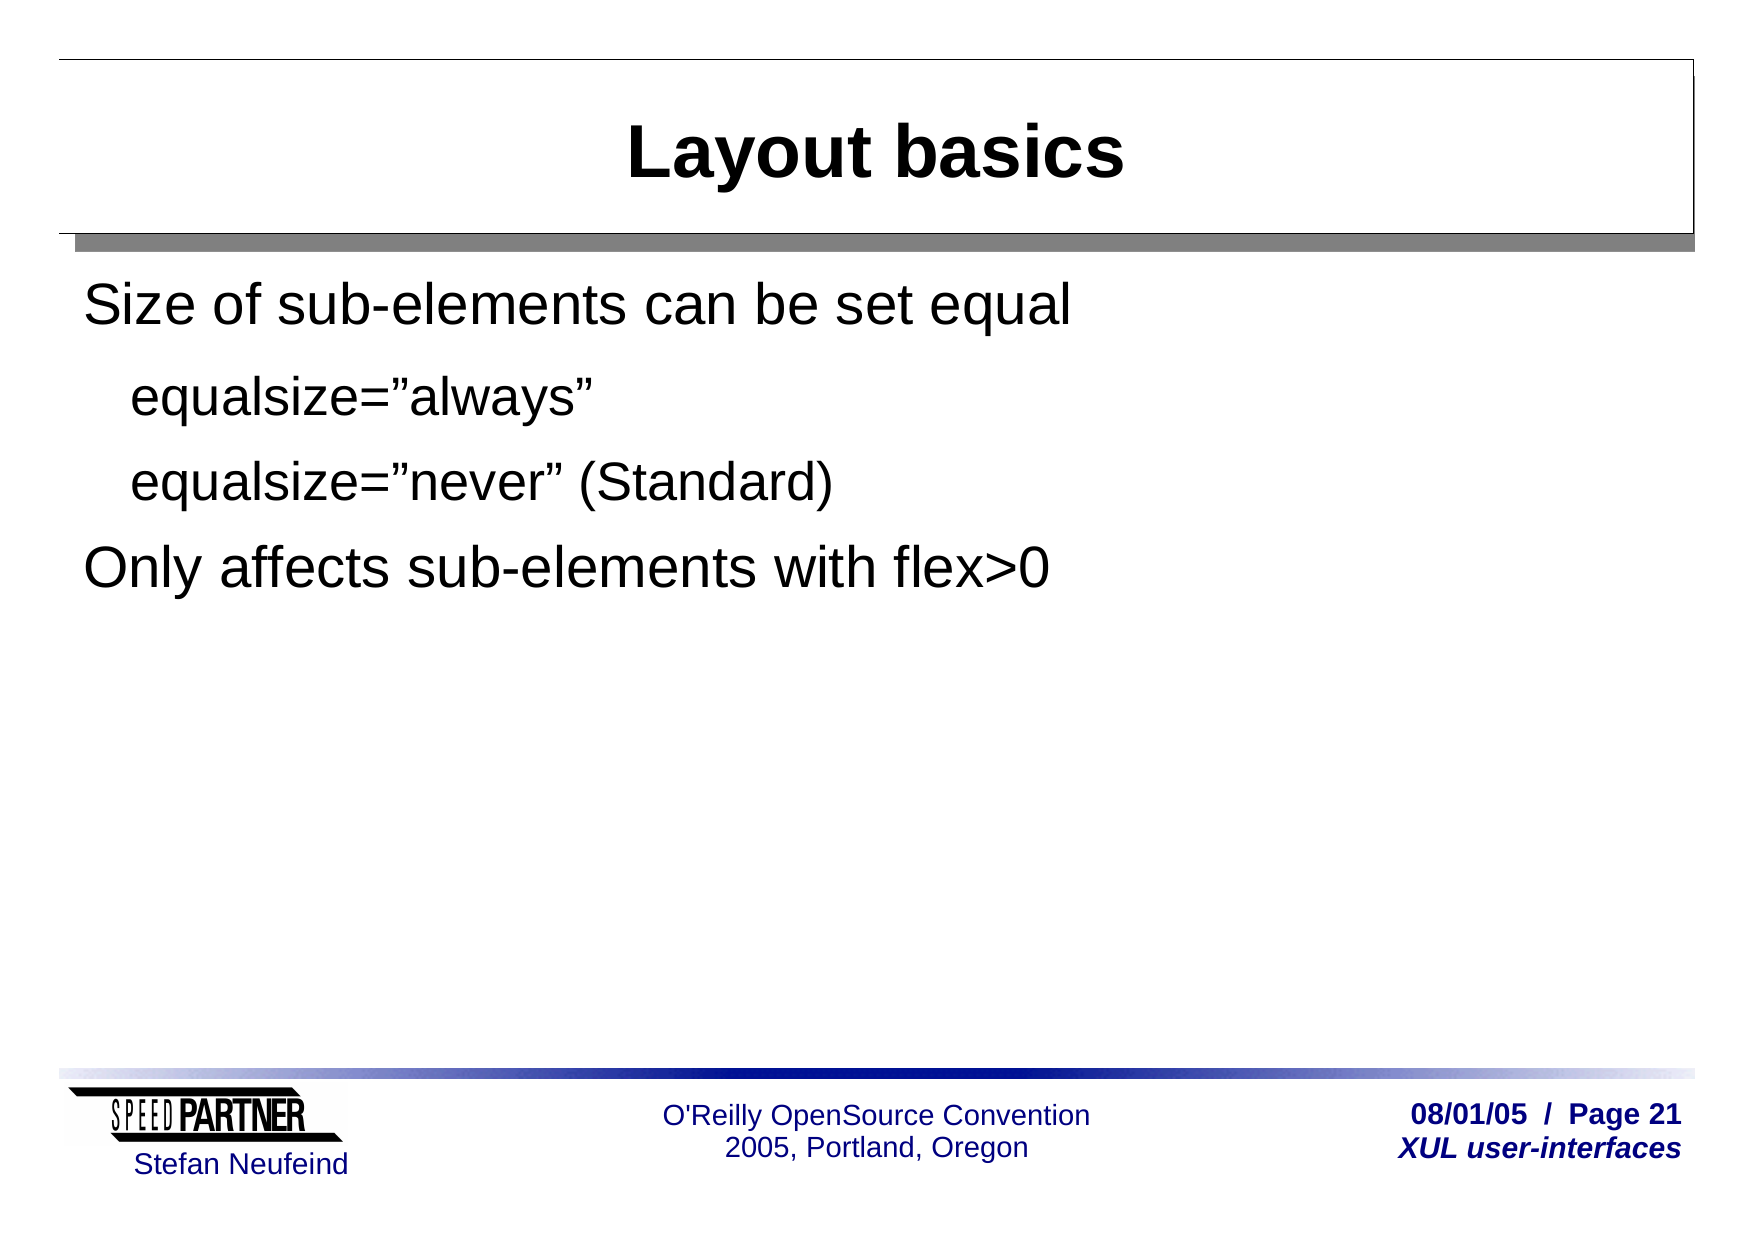

# Layout basics
Size of sub-elements can be set equal
equalsize=”always”
equalsize=”never” (Standard)
Only affects sub-elements with flex>0